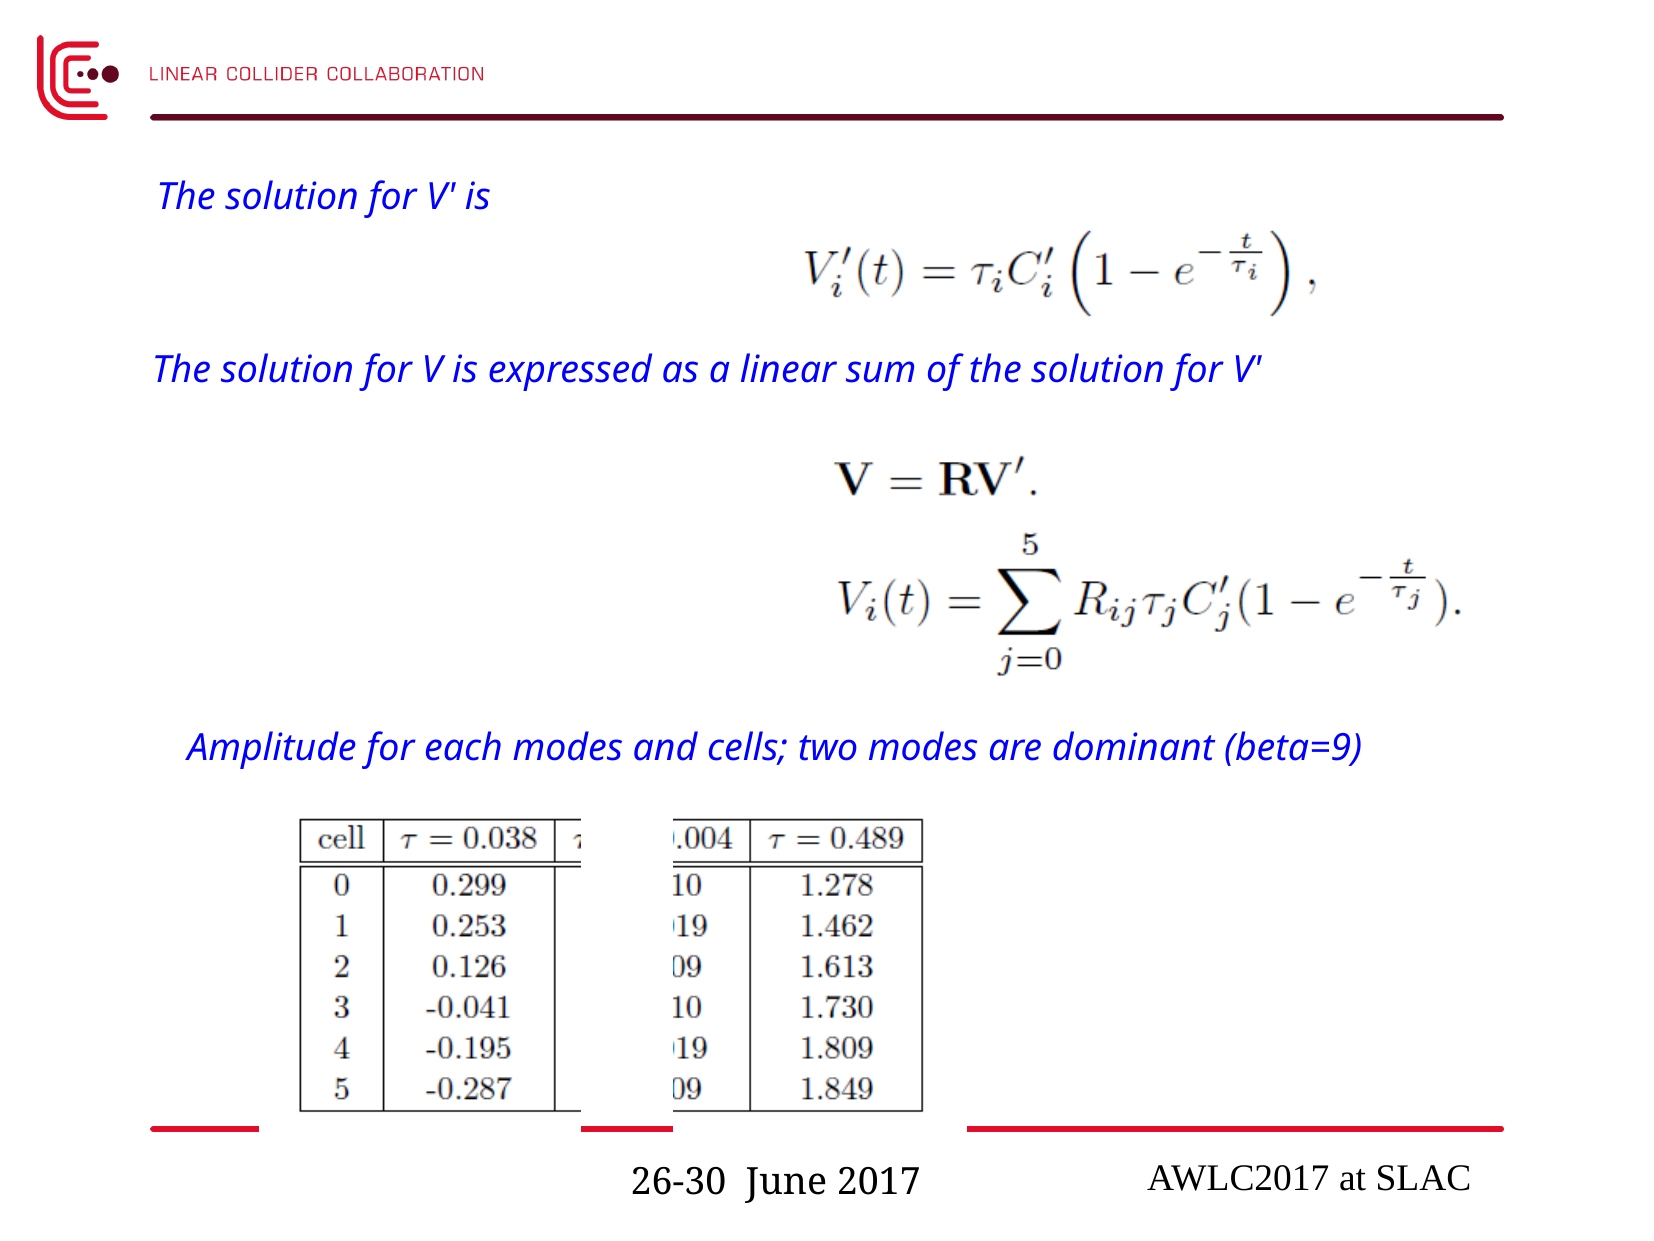

The solution for V' is
The solution for V is expressed as a linear sum of the solution for V'
Amplitude for each modes and cells; two modes are dominant (beta=9)